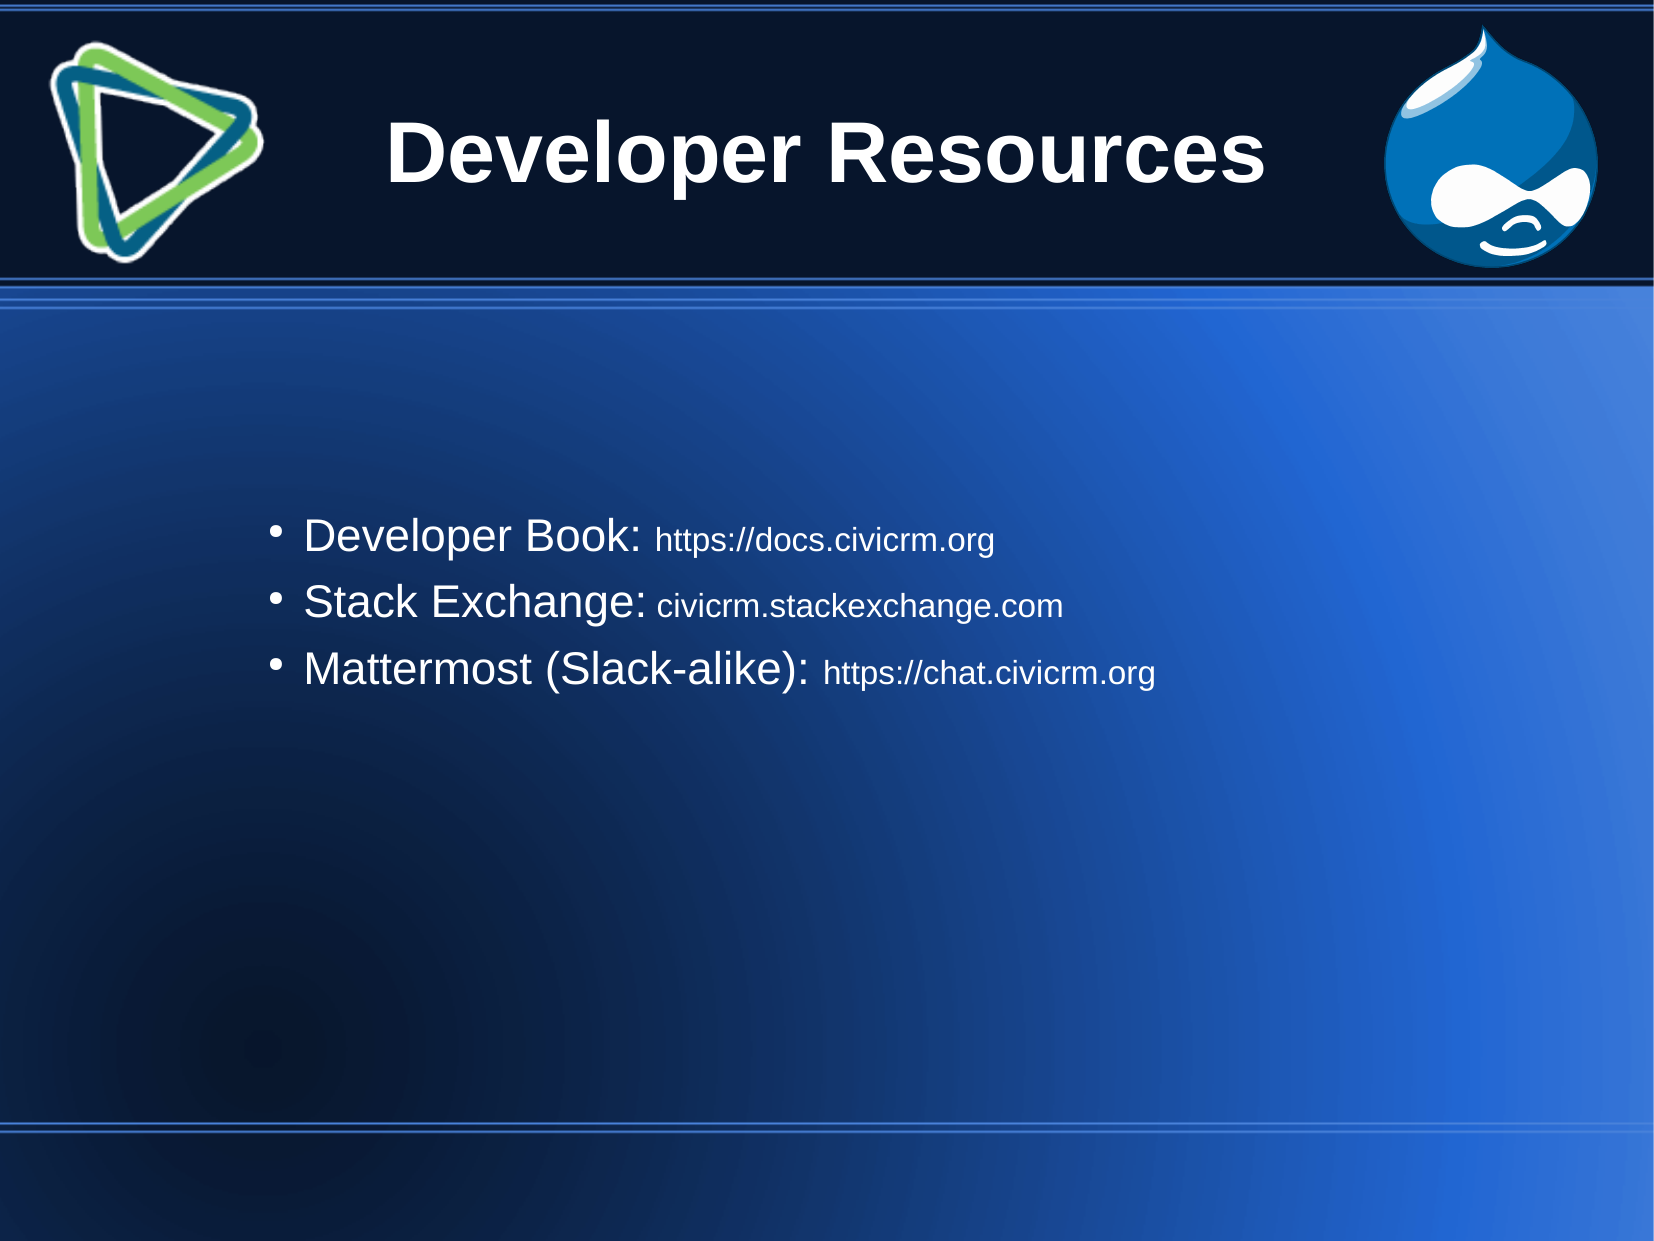

# Developer Resources
Developer Book: https://docs.civicrm.org
Stack Exchange: civicrm.stackexchange.com
Mattermost (Slack-alike): https://chat.civicrm.org